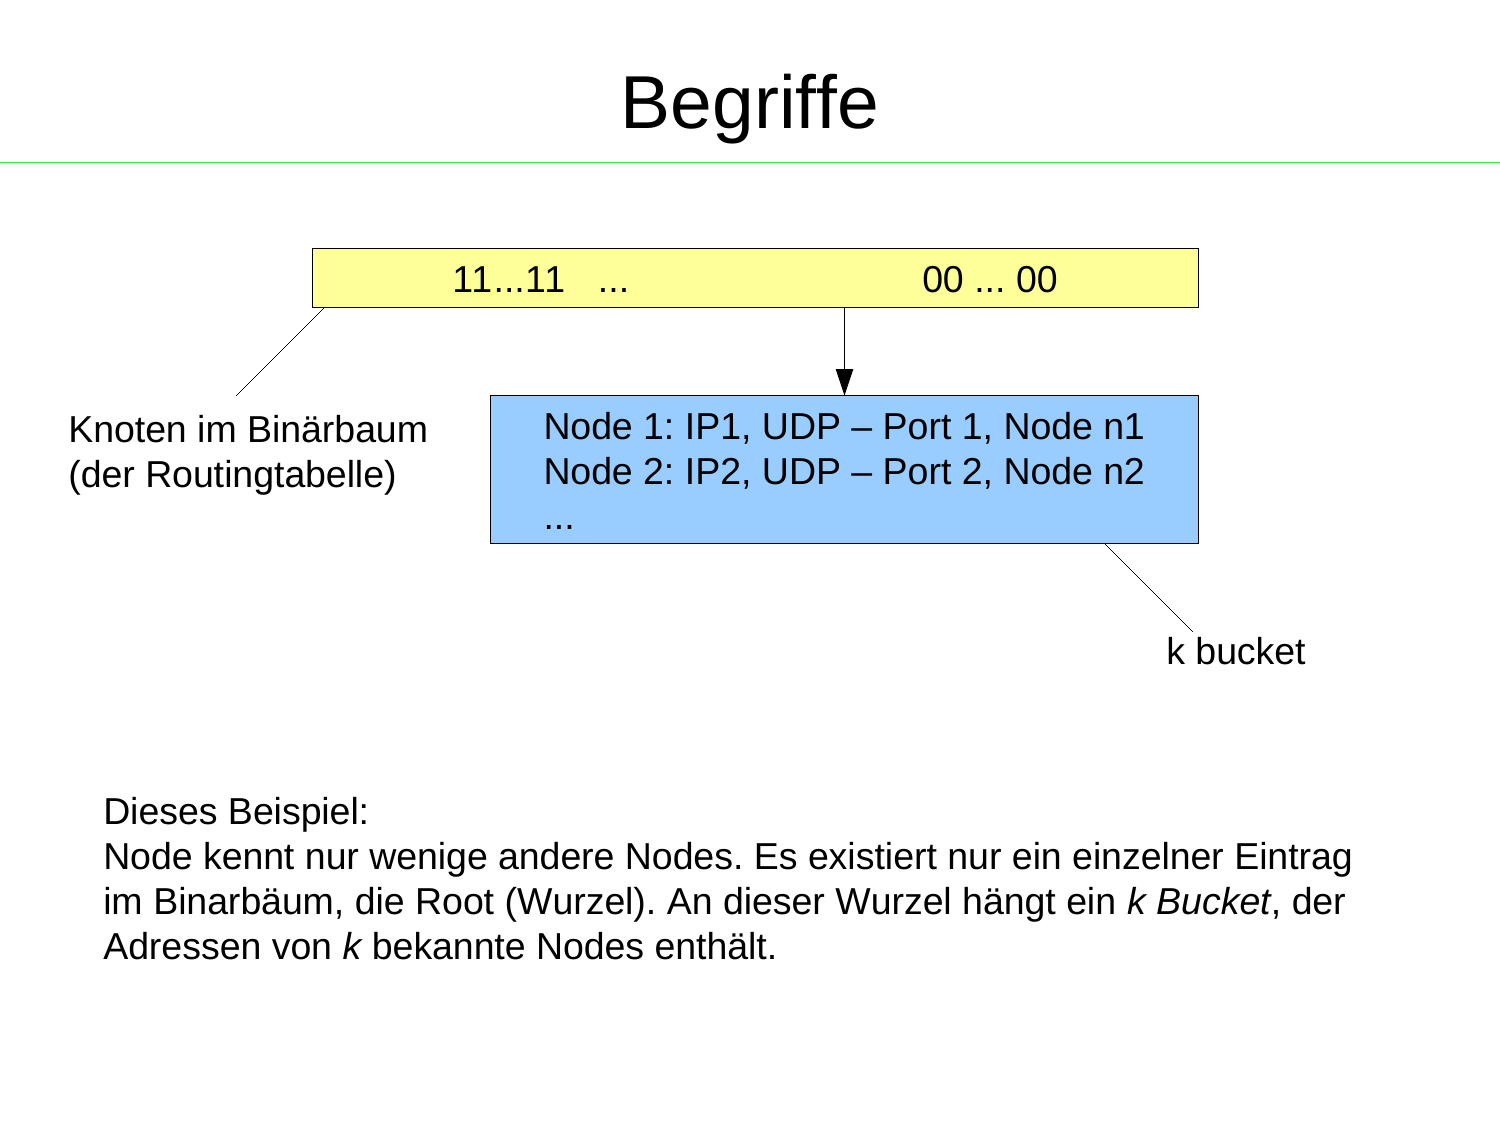

# Begriffe
11...11 ... 00 ... 00
Node 1: IP1, UDP – Port 1, Node n1
Node 2: IP2, UDP – Port 2, Node n2
...
Knoten im Binärbaum
(der Routingtabelle)
k bucket
Dieses Beispiel:
Node kennt nur wenige andere Nodes. Es existiert nur ein einzelner Eintrag
im Binarbäum, die Root (Wurzel). An dieser Wurzel hängt ein k Bucket, der
Adressen von k bekannte Nodes enthält.